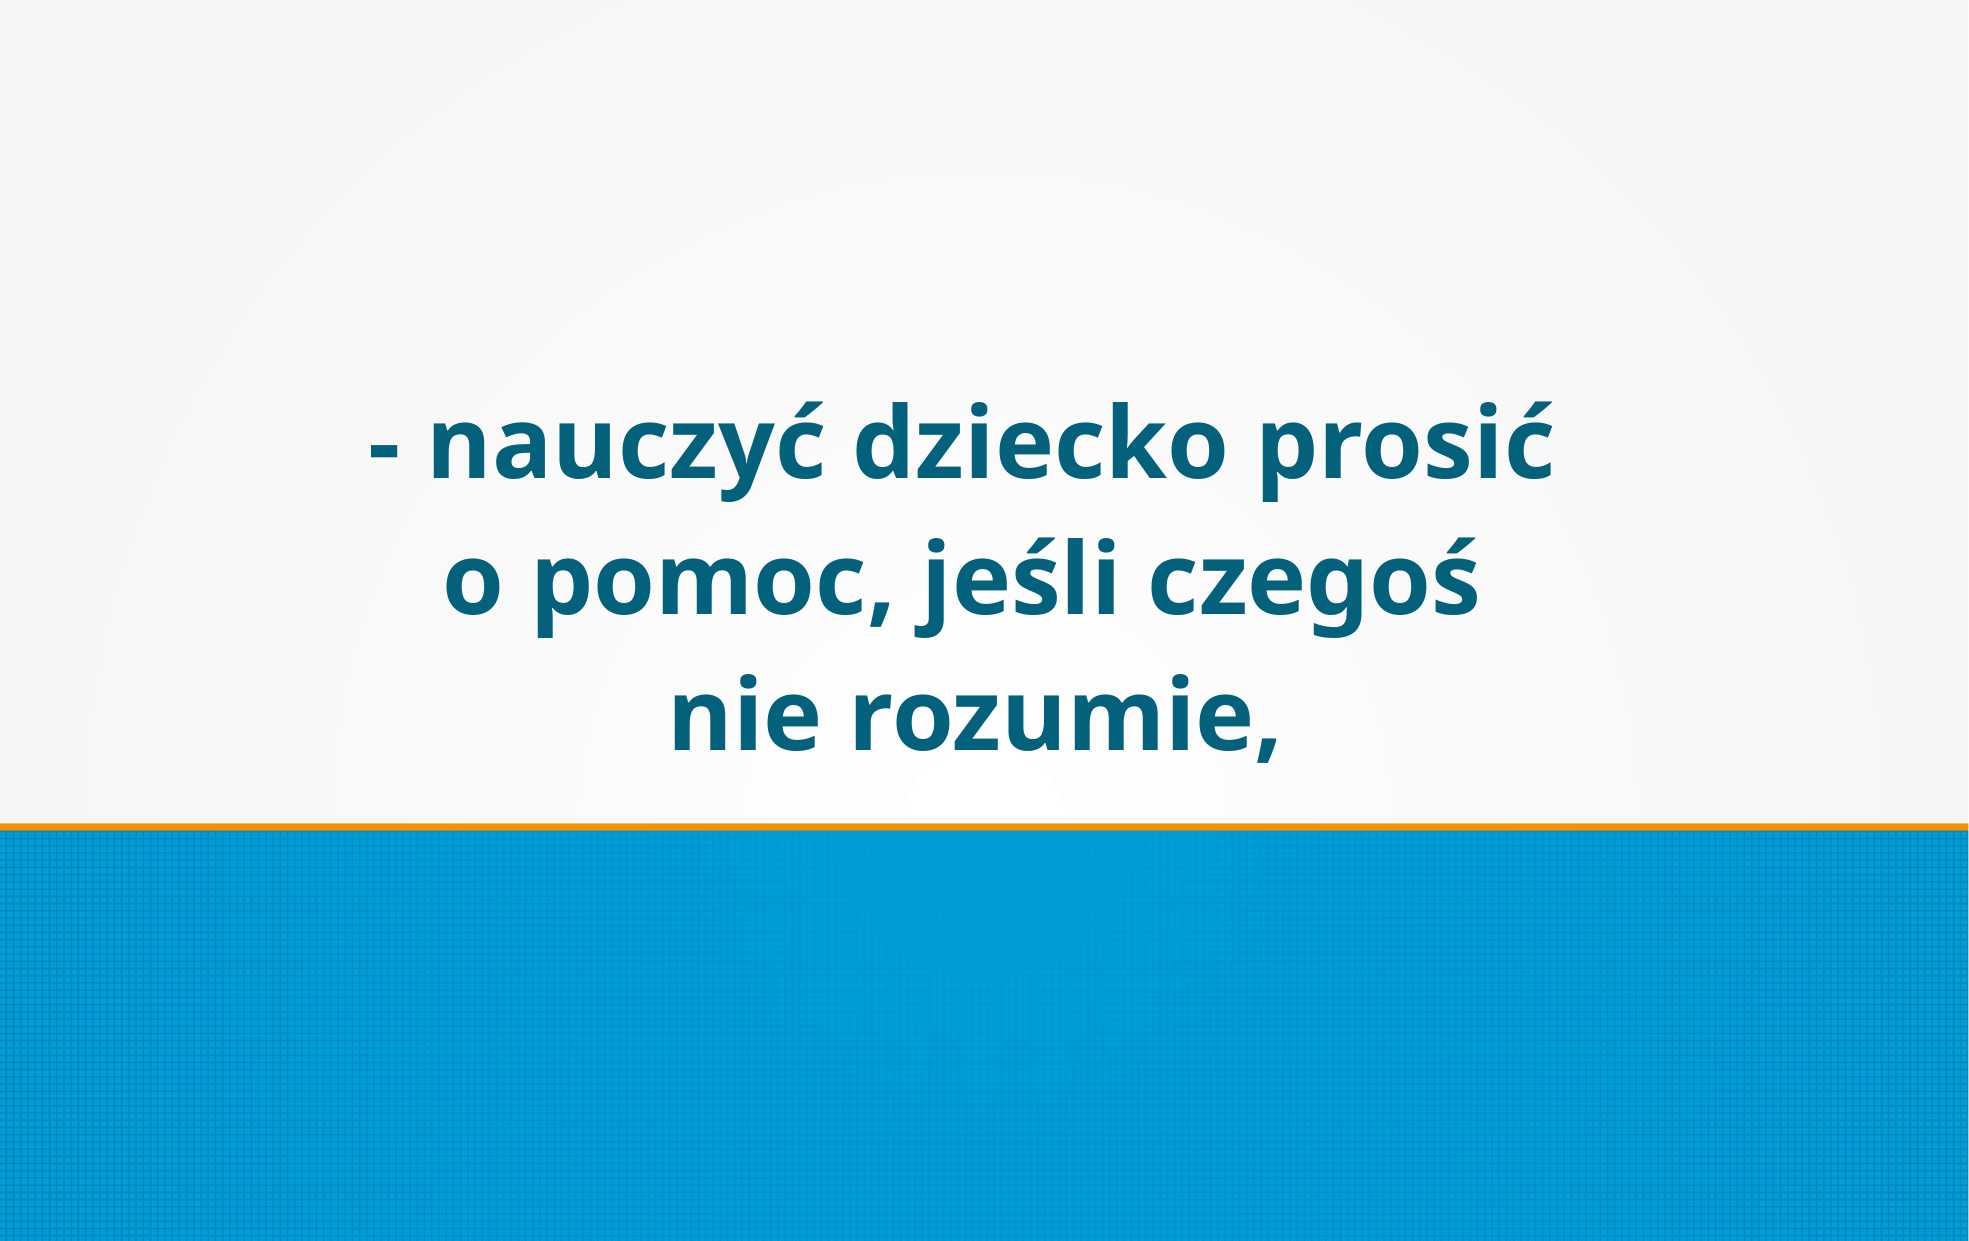

# - nauczyć dziecko prosić o pomoc, jeśli czegoś nie rozumie,